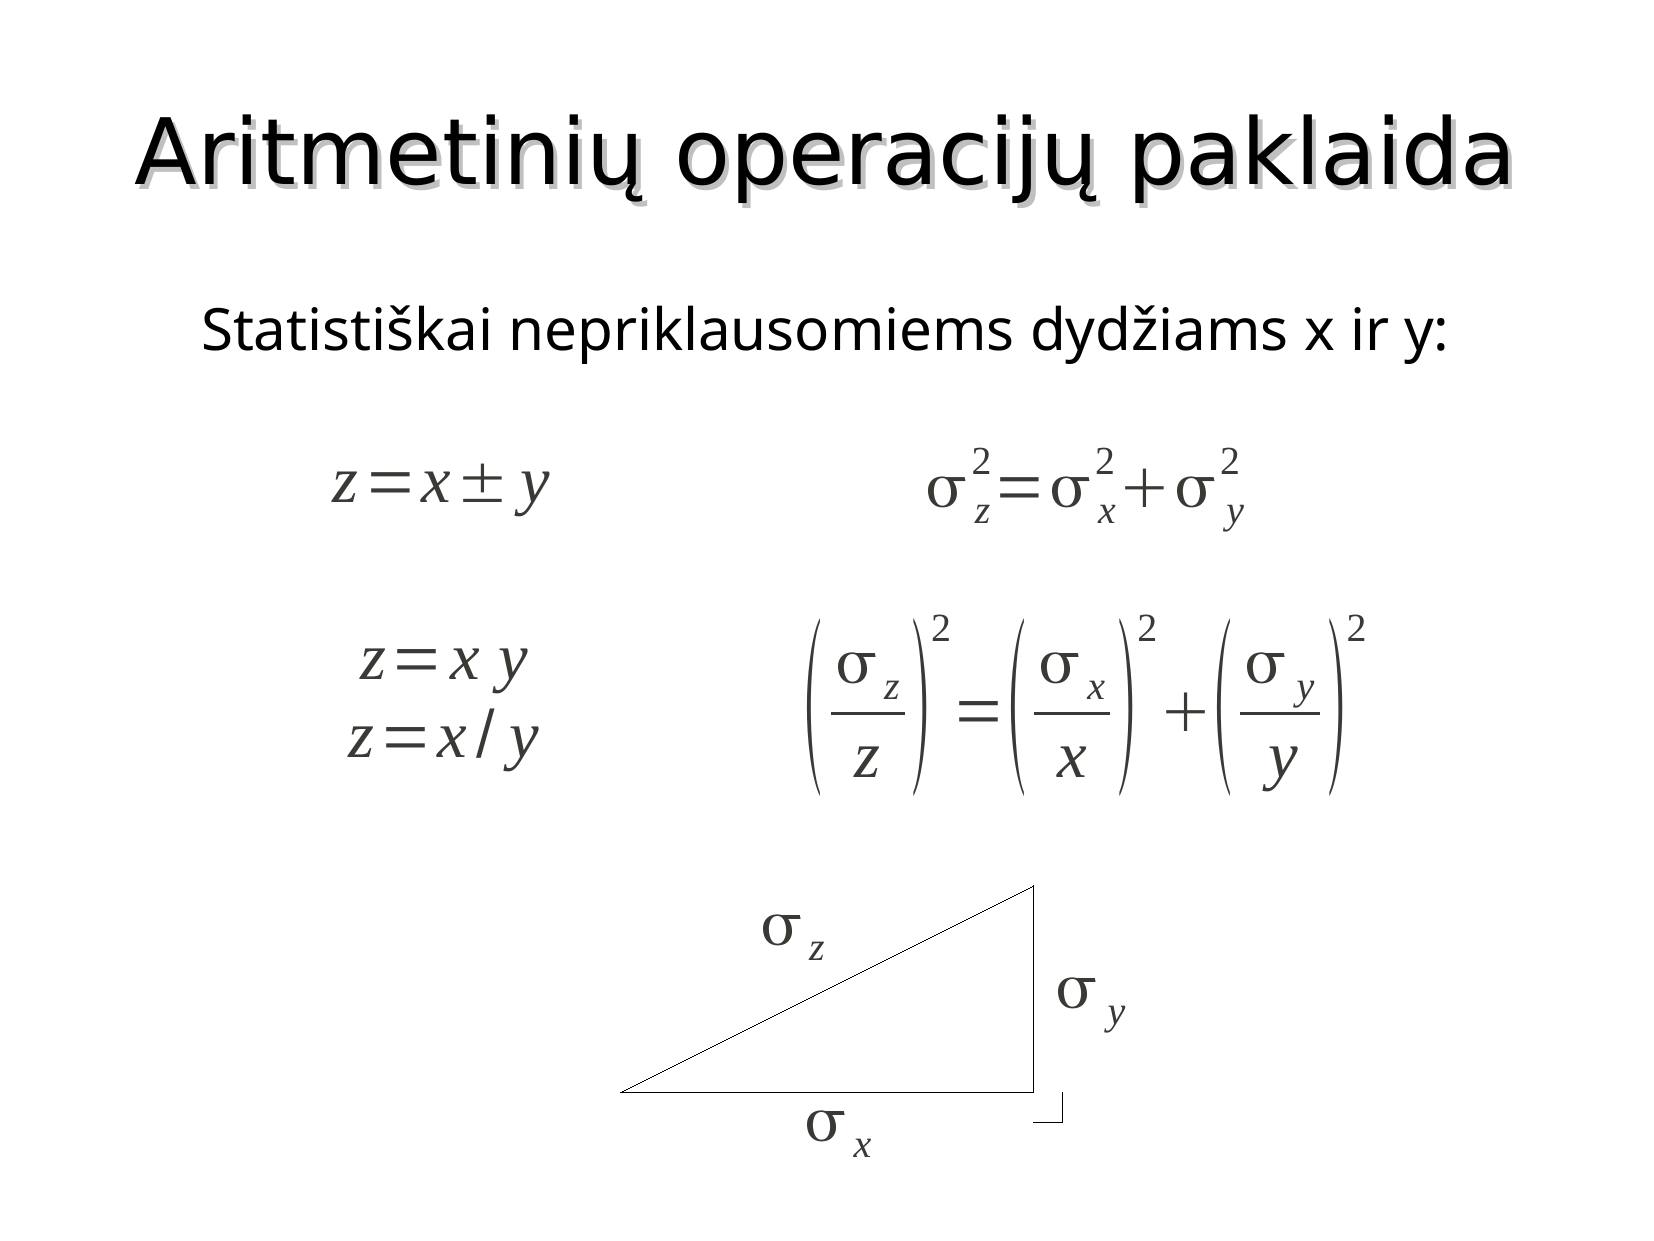

# Aritmetinių operacijų paklaida
Statistiškai nepriklausomiems dydžiams x ir y: